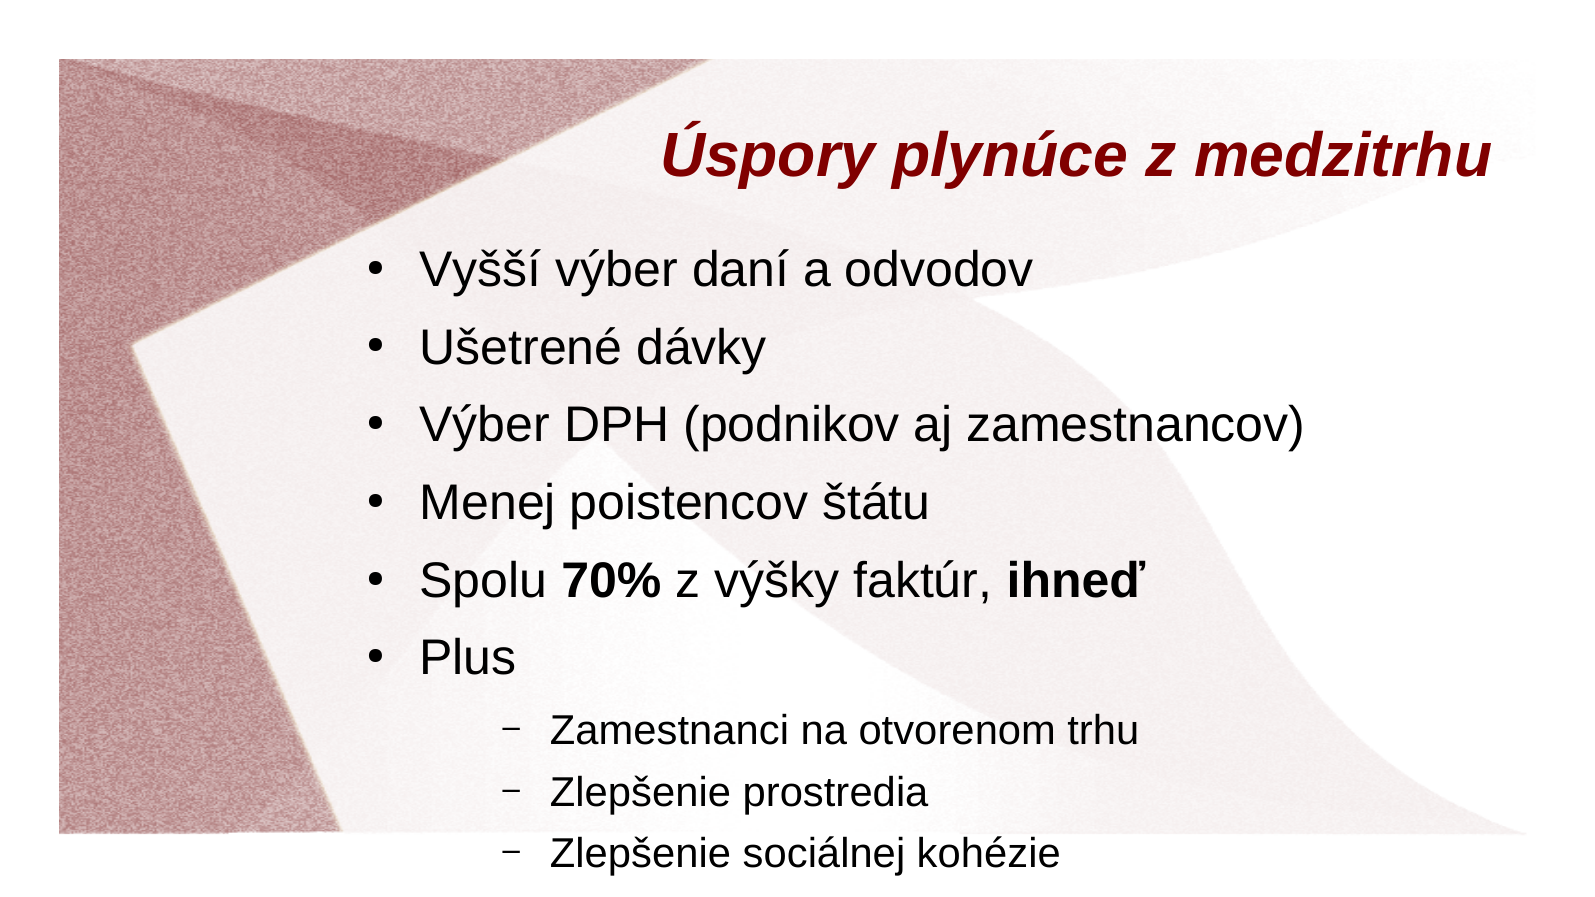

# Úspory plynúce z medzitrhu
Vyšší výber daní a odvodov
Ušetrené dávky
Výber DPH (podnikov aj zamestnancov)
Menej poistencov štátu
Spolu 70% z výšky faktúr, ihneď
Plus
Zamestnanci na otvorenom trhu
Zlepšenie prostredia
Zlepšenie sociálnej kohézie
…